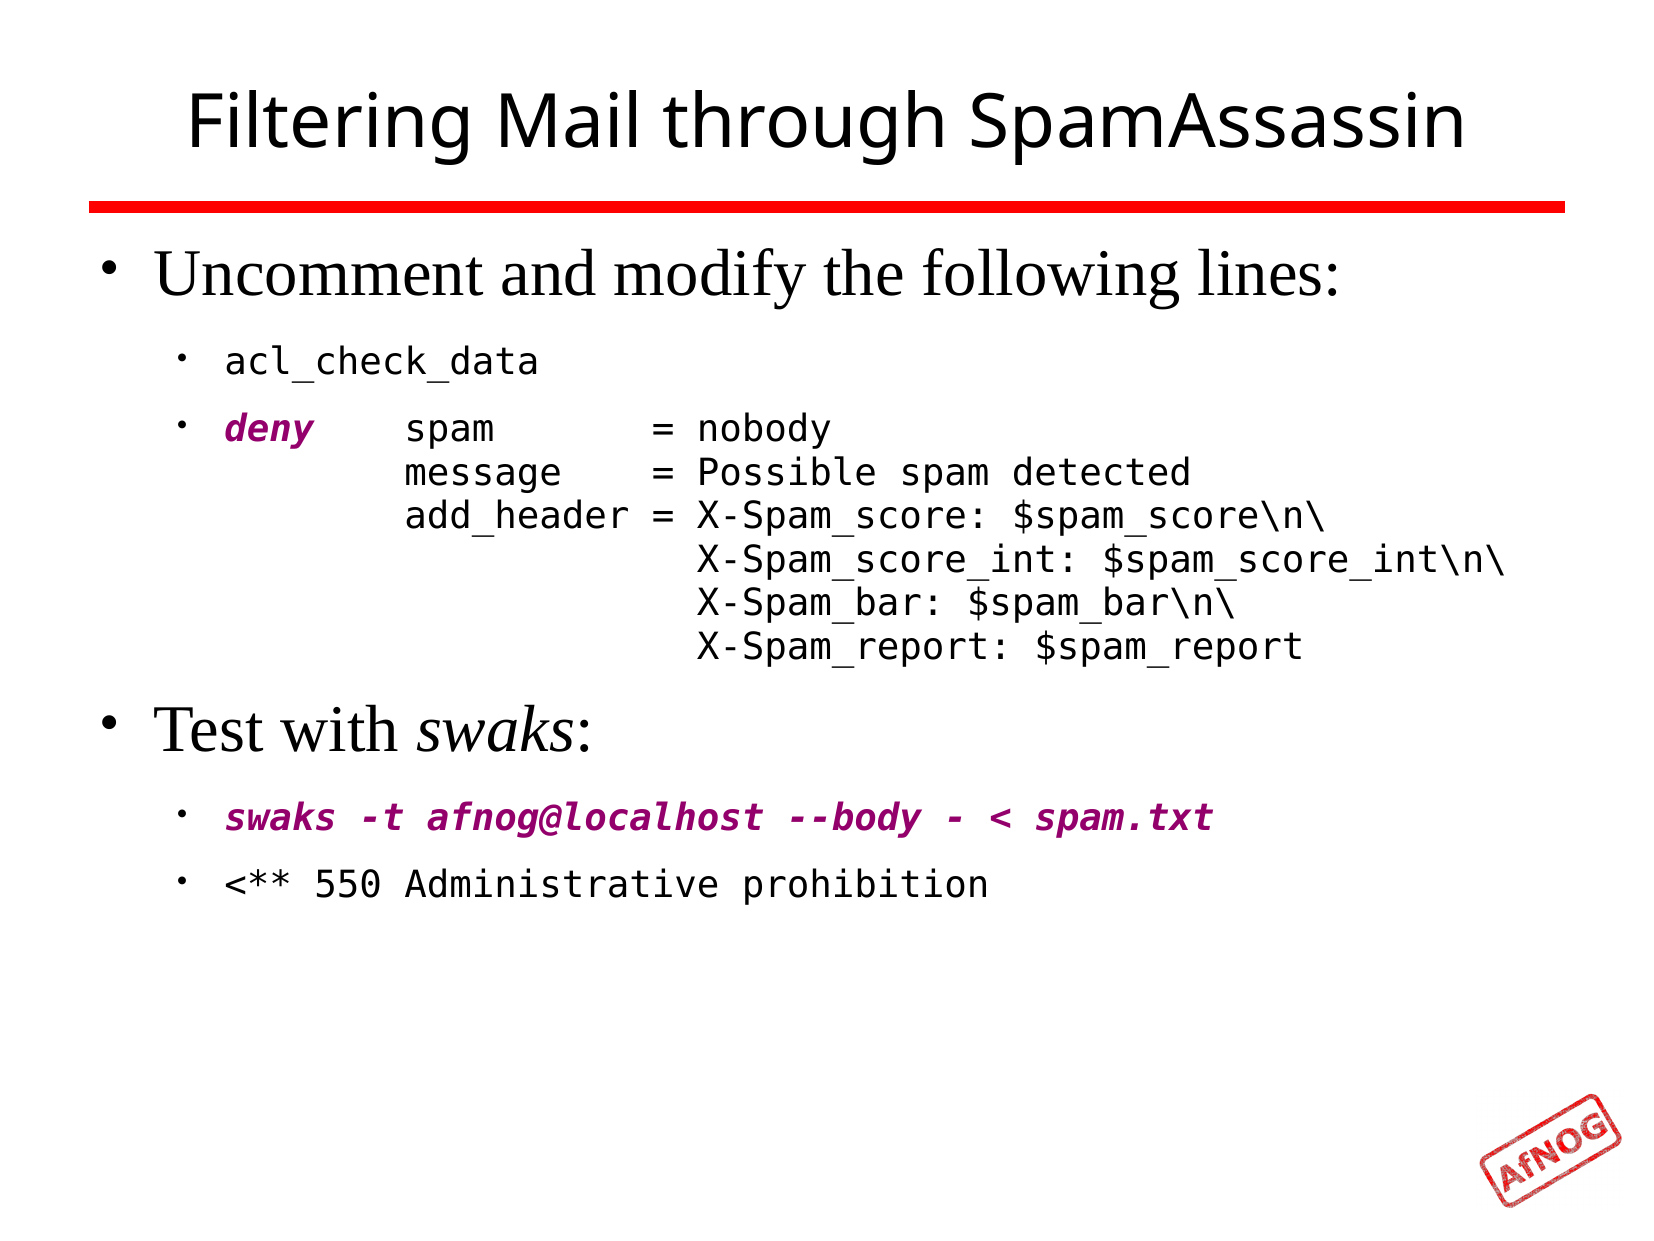

# Filtering Mail through SpamAssassin
Uncomment and modify the following lines:
acl_check_data
deny spam = nobody
 message = Possible spam detected
 add_header = X-Spam_score: $spam_score\n\
 X-Spam_score_int: $spam_score_int\n\
 X-Spam_bar: $spam_bar\n\
 X-Spam_report: $spam_report
Test with swaks:
swaks -t afnog@localhost --body - < spam.txt
<** 550 Administrative prohibition